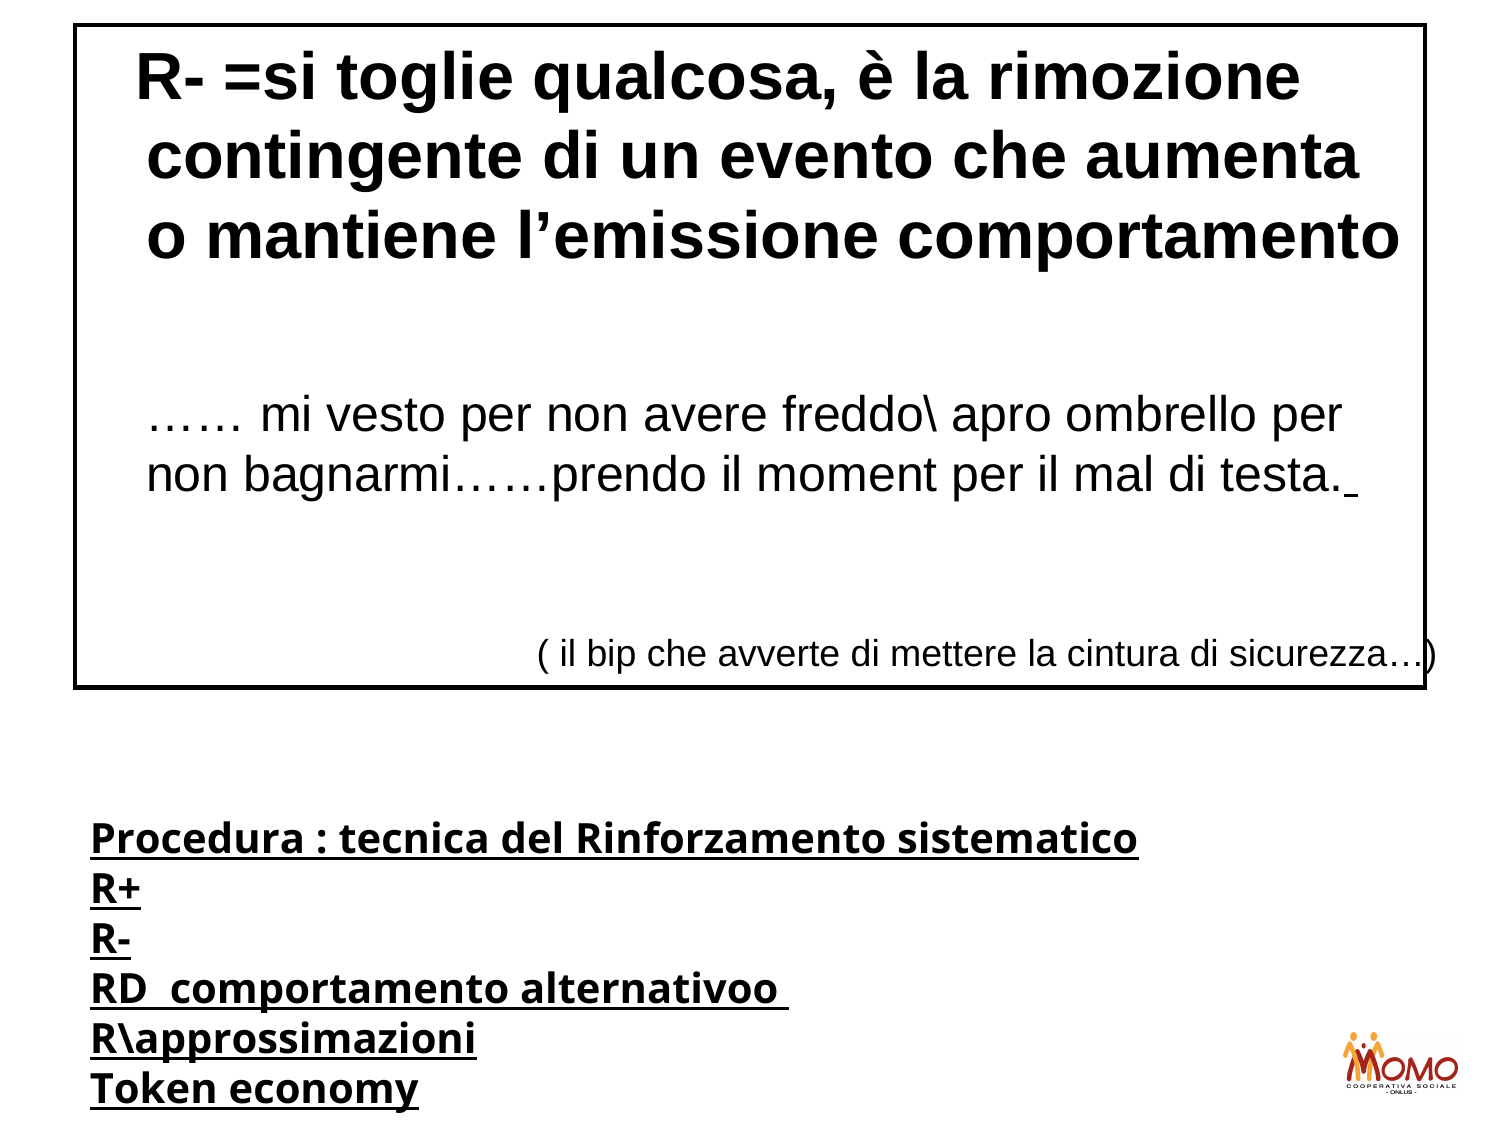

# R- =si toglie qualcosa, è la rimozione contingente di un evento che aumenta o mantiene l’emissione comportamento
 …… mi vesto per non avere freddo\ apro ombrello per non bagnarmi……prendo il moment per il mal di testa.
( il bip che avverte di mettere la cintura di sicurezza…)
Procedura : tecnica del Rinforzamento sistematico
R+
R-
RD comportamento alternativoo
R\approssimazioni
Token economy